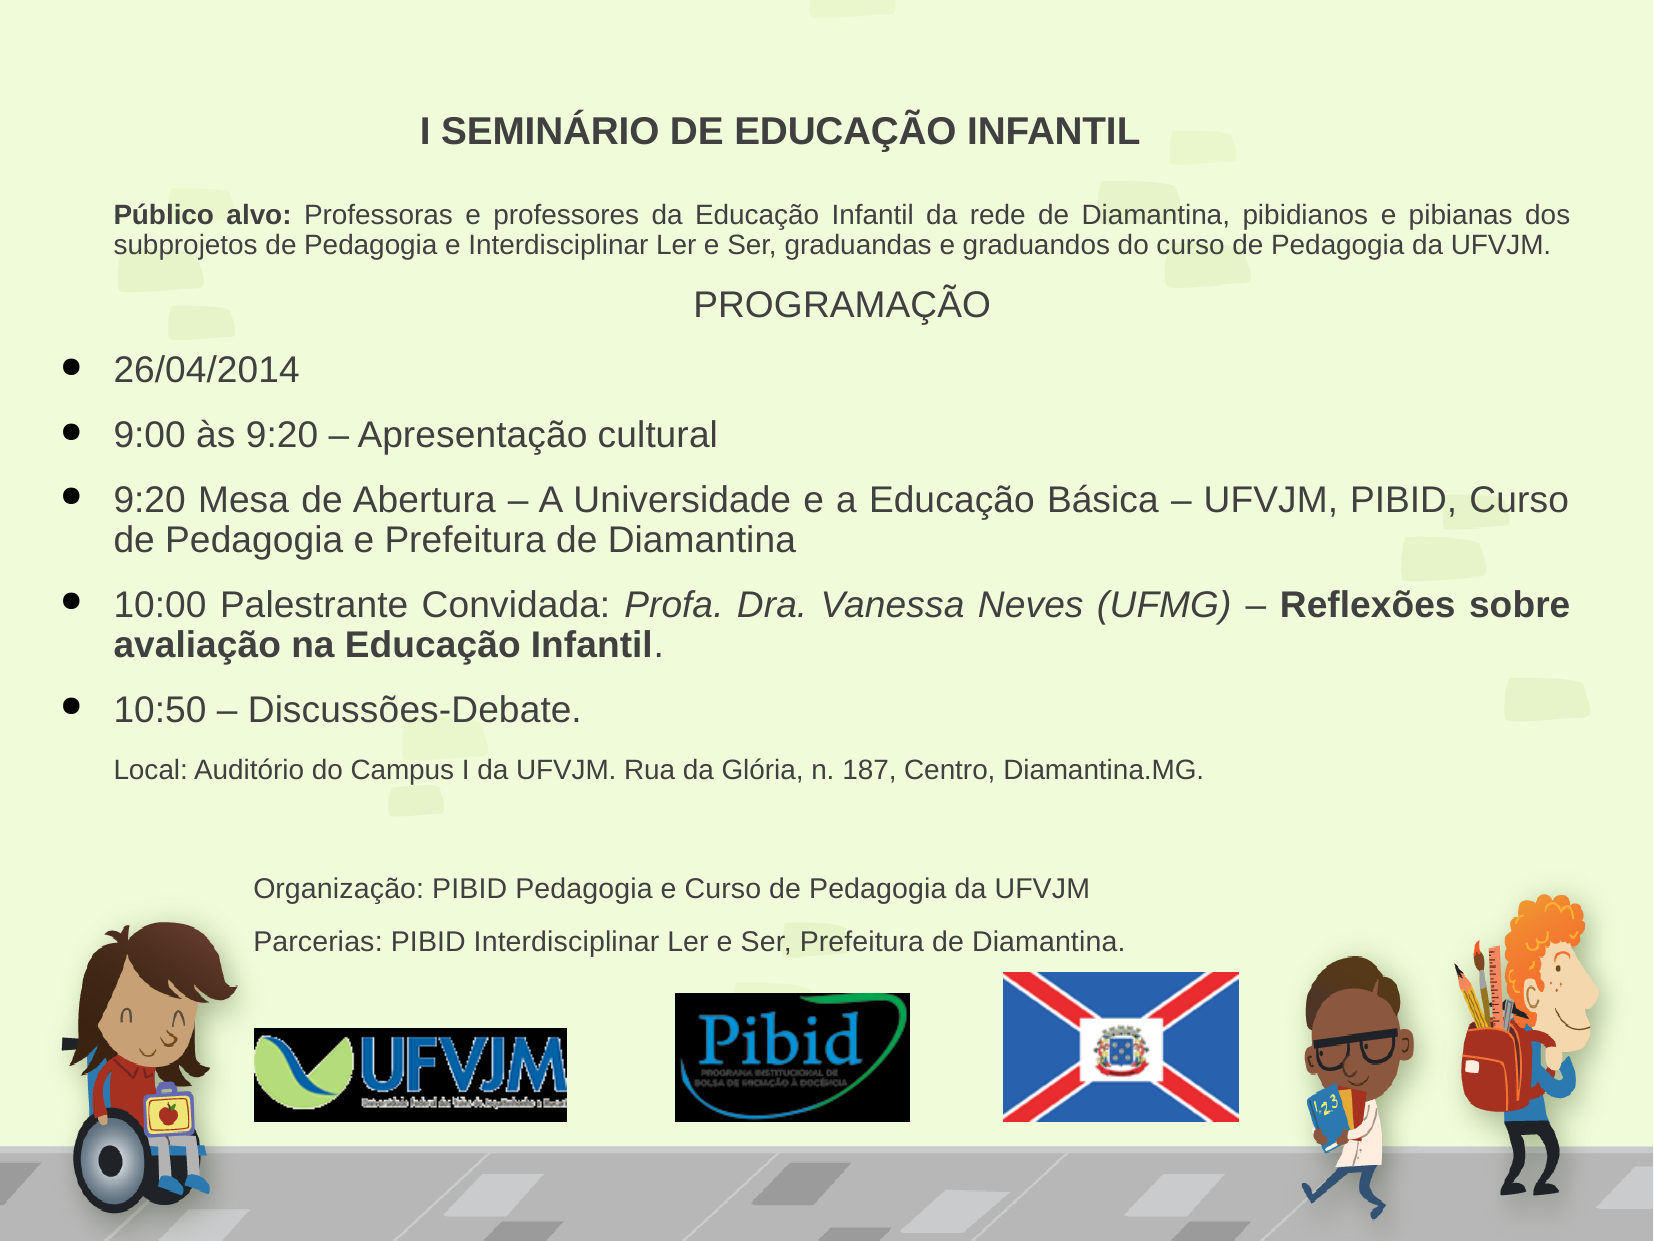

# I SEMINÁRIO DE EDUCAÇÃO INFANTIL
Público alvo: Professoras e professores da Educação Infantil da rede de Diamantina, pibidianos e pibianas dos subprojetos de Pedagogia e Interdisciplinar Ler e Ser, graduandas e graduandos do curso de Pedagogia da UFVJM.
PROGRAMAÇÃO
26/04/2014
9:00 às 9:20 – Apresentação cultural
9:20 Mesa de Abertura – A Universidade e a Educação Básica – UFVJM, PIBID, Curso de Pedagogia e Prefeitura de Diamantina
10:00 Palestrante Convidada: Profa. Dra. Vanessa Neves (UFMG) – Reflexões sobre avaliação na Educação Infantil.
10:50 – Discussões-Debate.
Local: Auditório do Campus I da UFVJM. Rua da Glória, n. 187, Centro, Diamantina.MG.
Organização: PIBID Pedagogia e Curso de Pedagogia da UFVJM
Parcerias: PIBID Interdisciplinar Ler e Ser, Prefeitura de Diamantina.